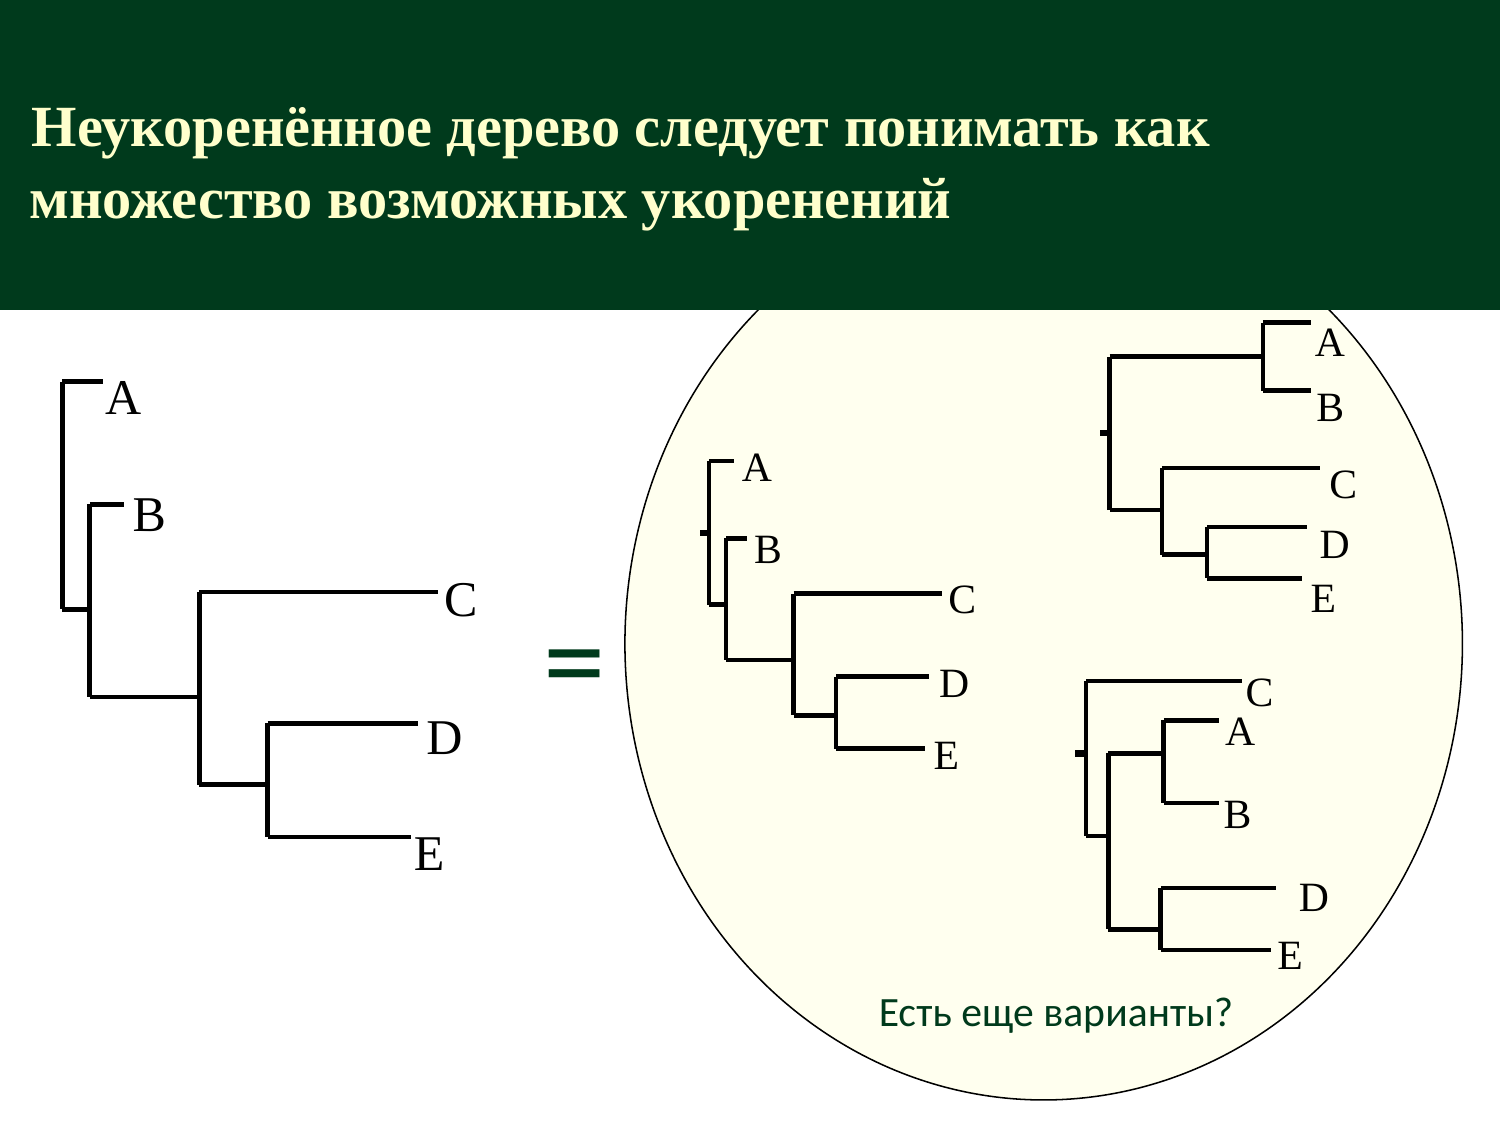

# Неукоренённое дерево следует понимать как множество возможных укоренений
A
B
C
D
E
A
B
C
D
E
A
B
C
=
D
C
A
B
D
E
E
Есть еще варианты?